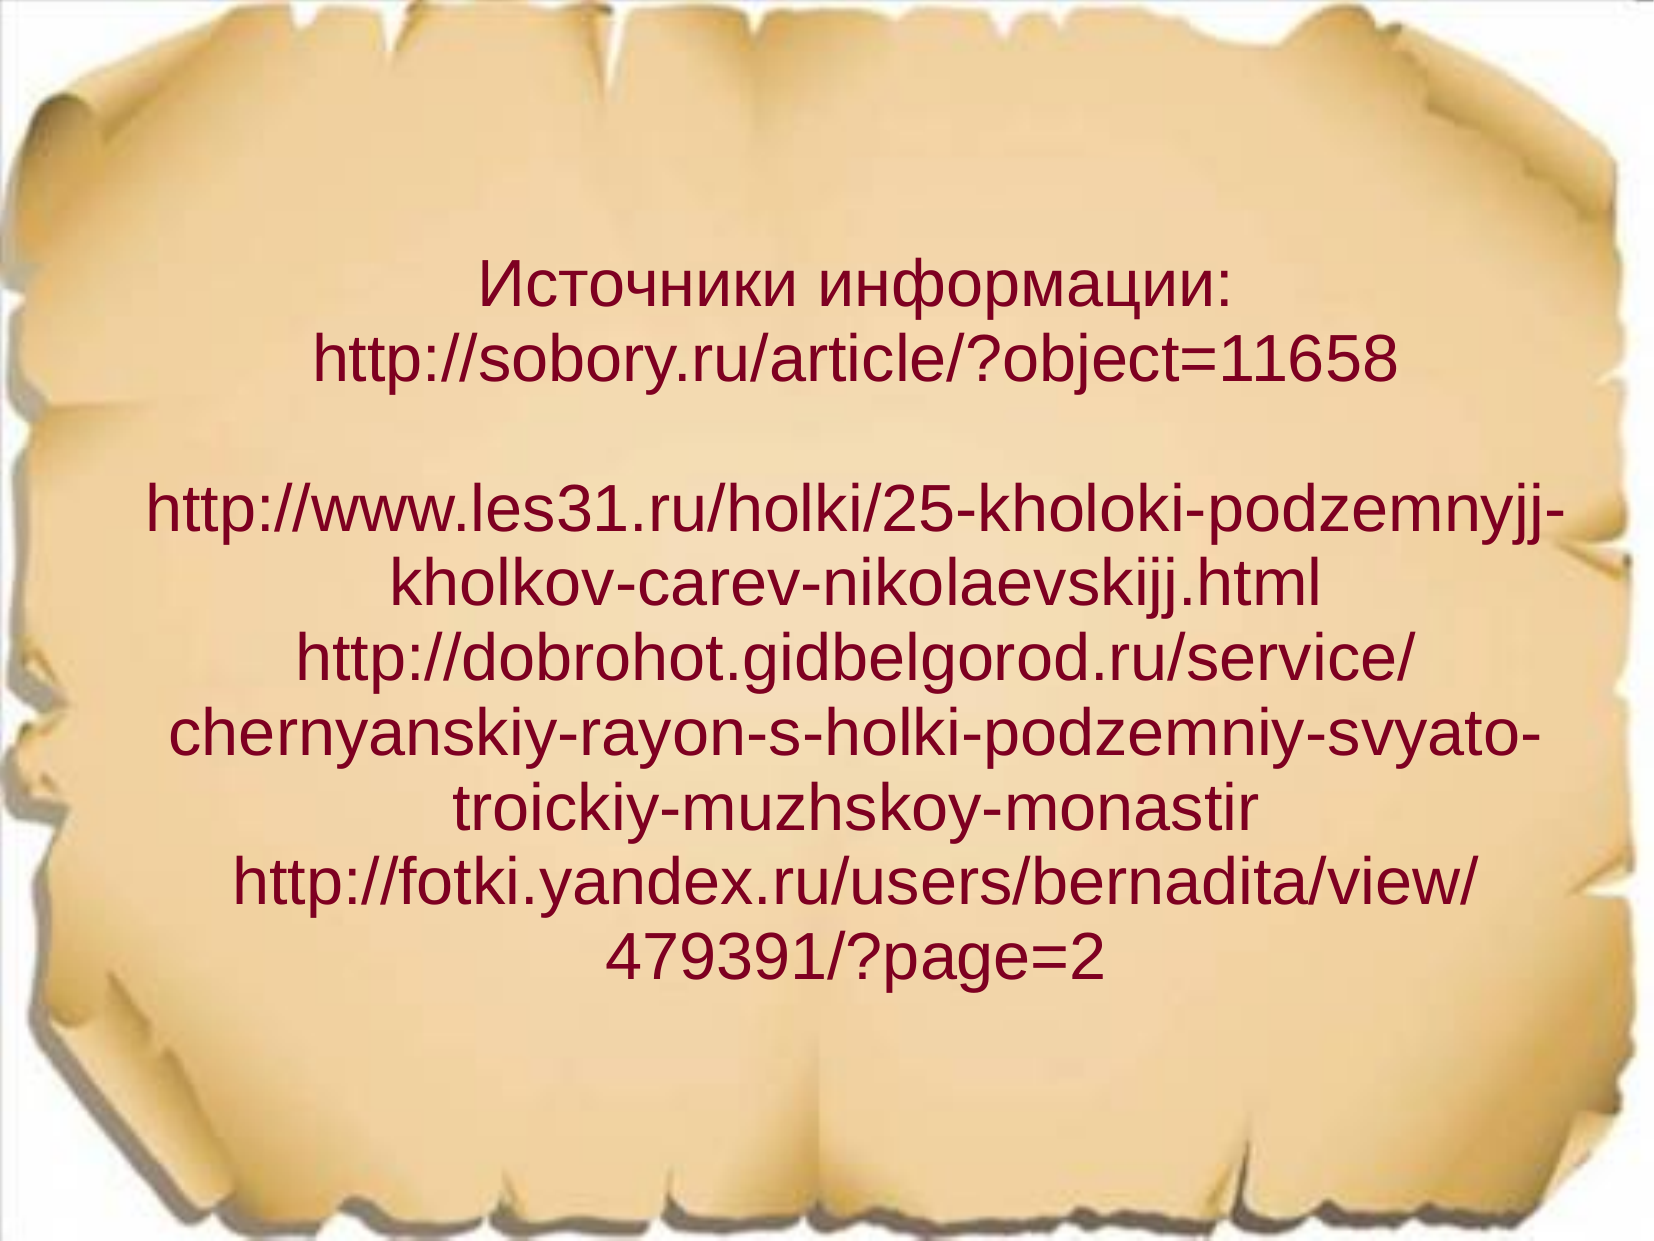

# Источники информации:
http://sobory.ru/article/?object=11658
http://www.les31.ru/holki/25-kholoki-podzemnyjj-kholkov-carev-nikolaevskijj.html
http://dobrohot.gidbelgorod.ru/service/chernyanskiy-rayon-s-holki-podzemniy-svyato-troickiy-muzhskoy-monastir
http://fotki.yandex.ru/users/bernadita/view/479391/?page=2